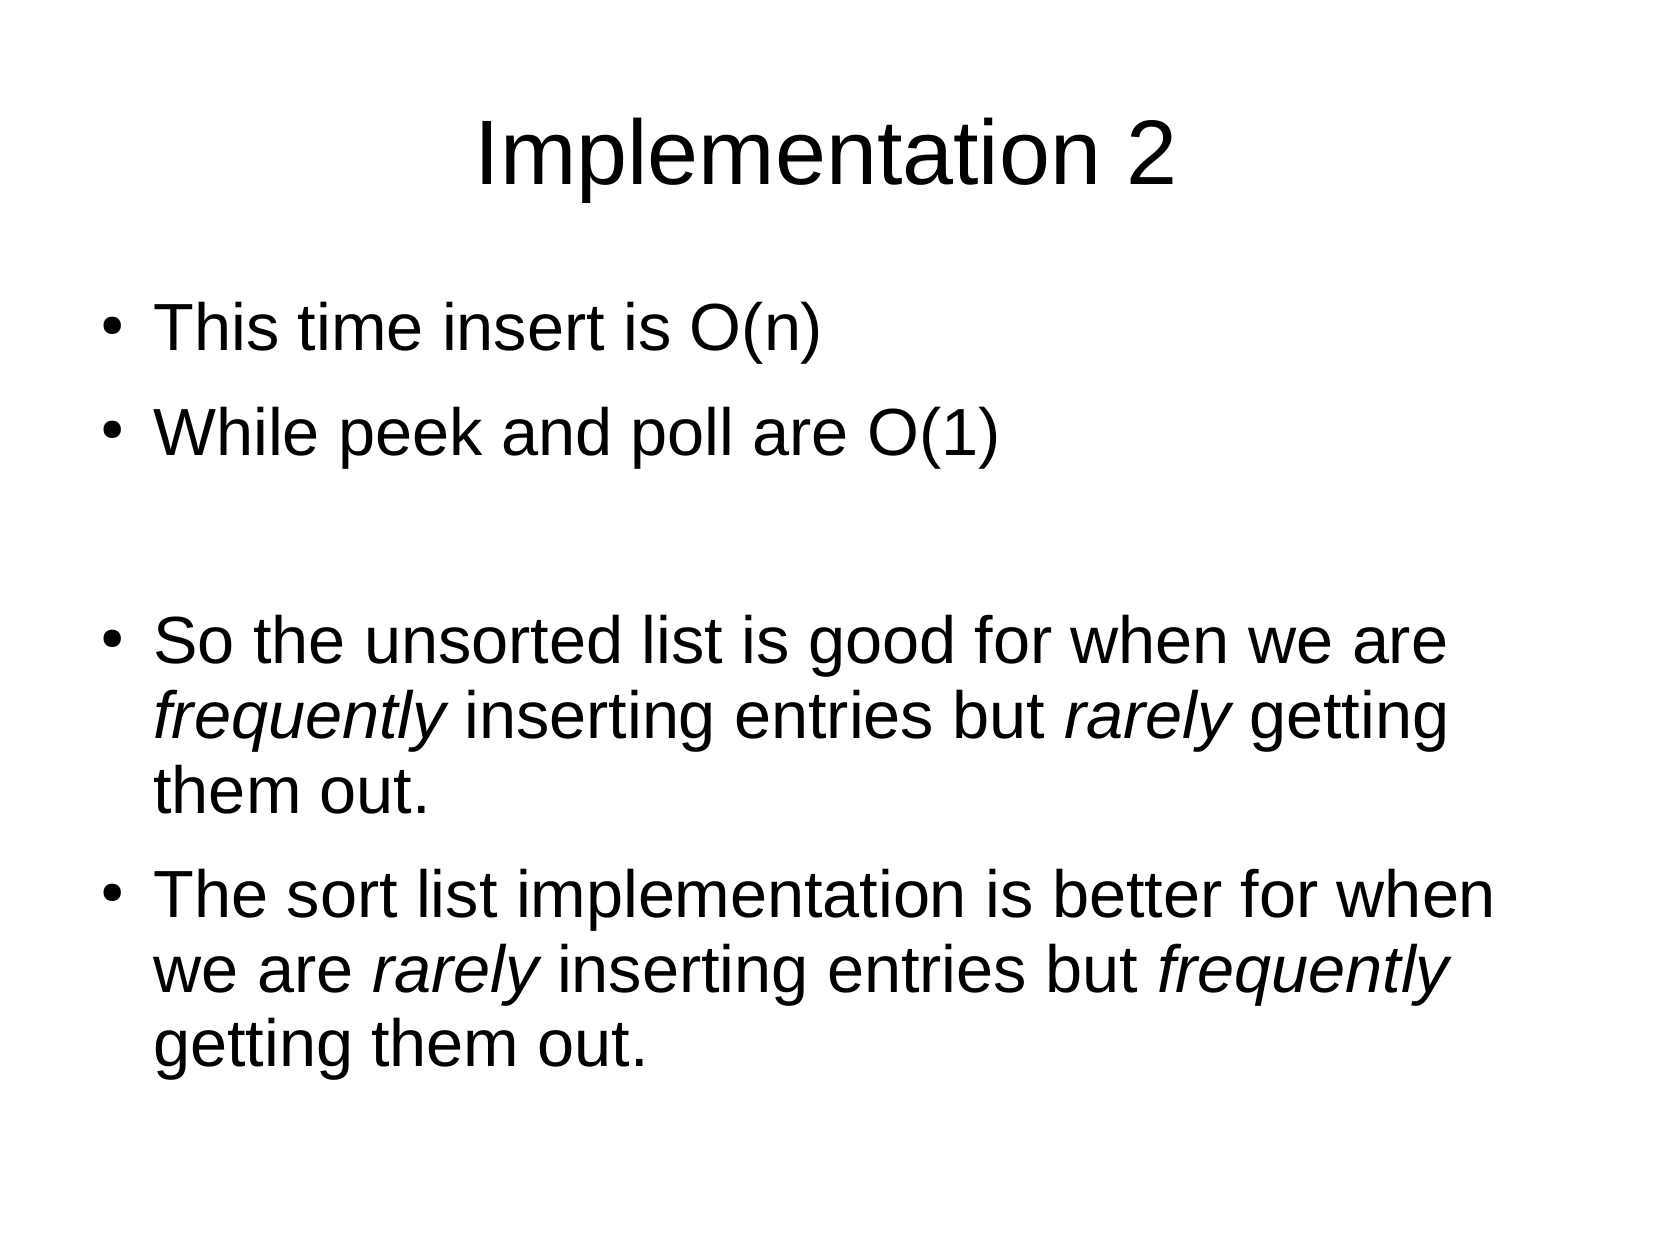

# Implementation 2
This time insert is O(n)
While peek and poll are O(1)
So the unsorted list is good for when we are frequently inserting entries but rarely getting them out.
The sort list implementation is better for when we are rarely inserting entries but frequently getting them out.